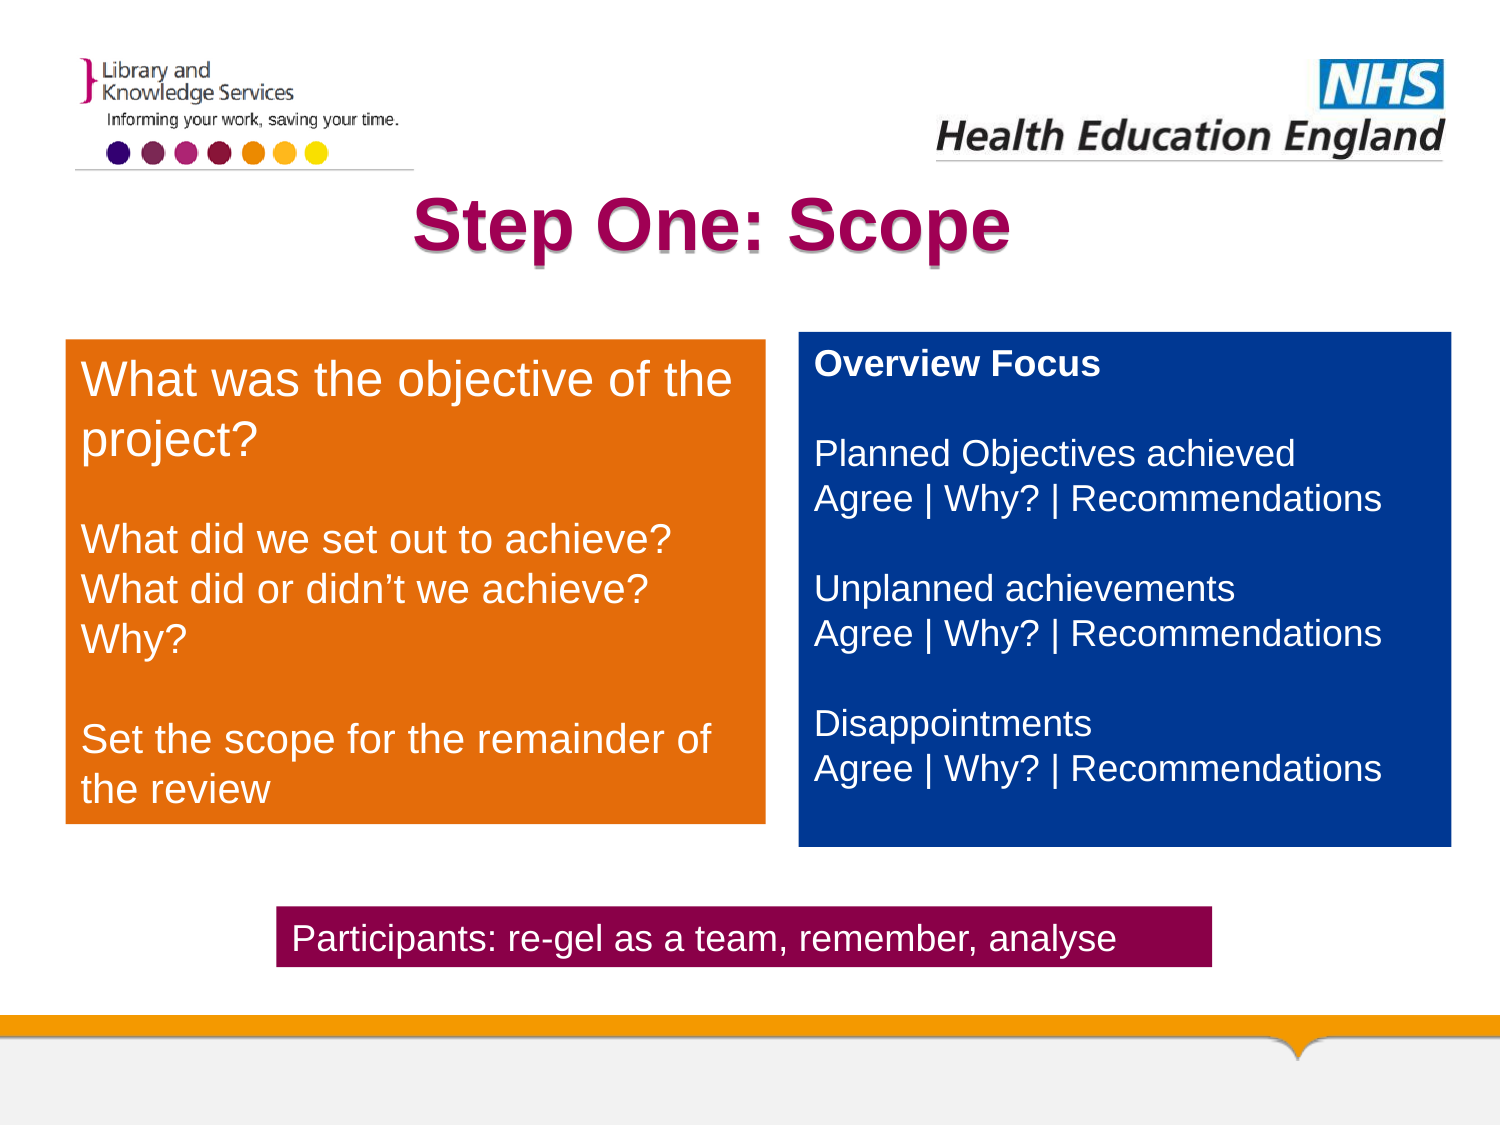

# Step One: Scope
Overview Focus
Planned Objectives achieved
Agree | Why? | Recommendations
Unplanned achievements
Agree | Why? | Recommendations
Disappointments
Agree | Why? | Recommendations
What was the objective of the project?
What did we set out to achieve?
What did or didn’t we achieve? Why?
Set the scope for the remainder of the review
Participants: re-gel as a team, remember, analyse